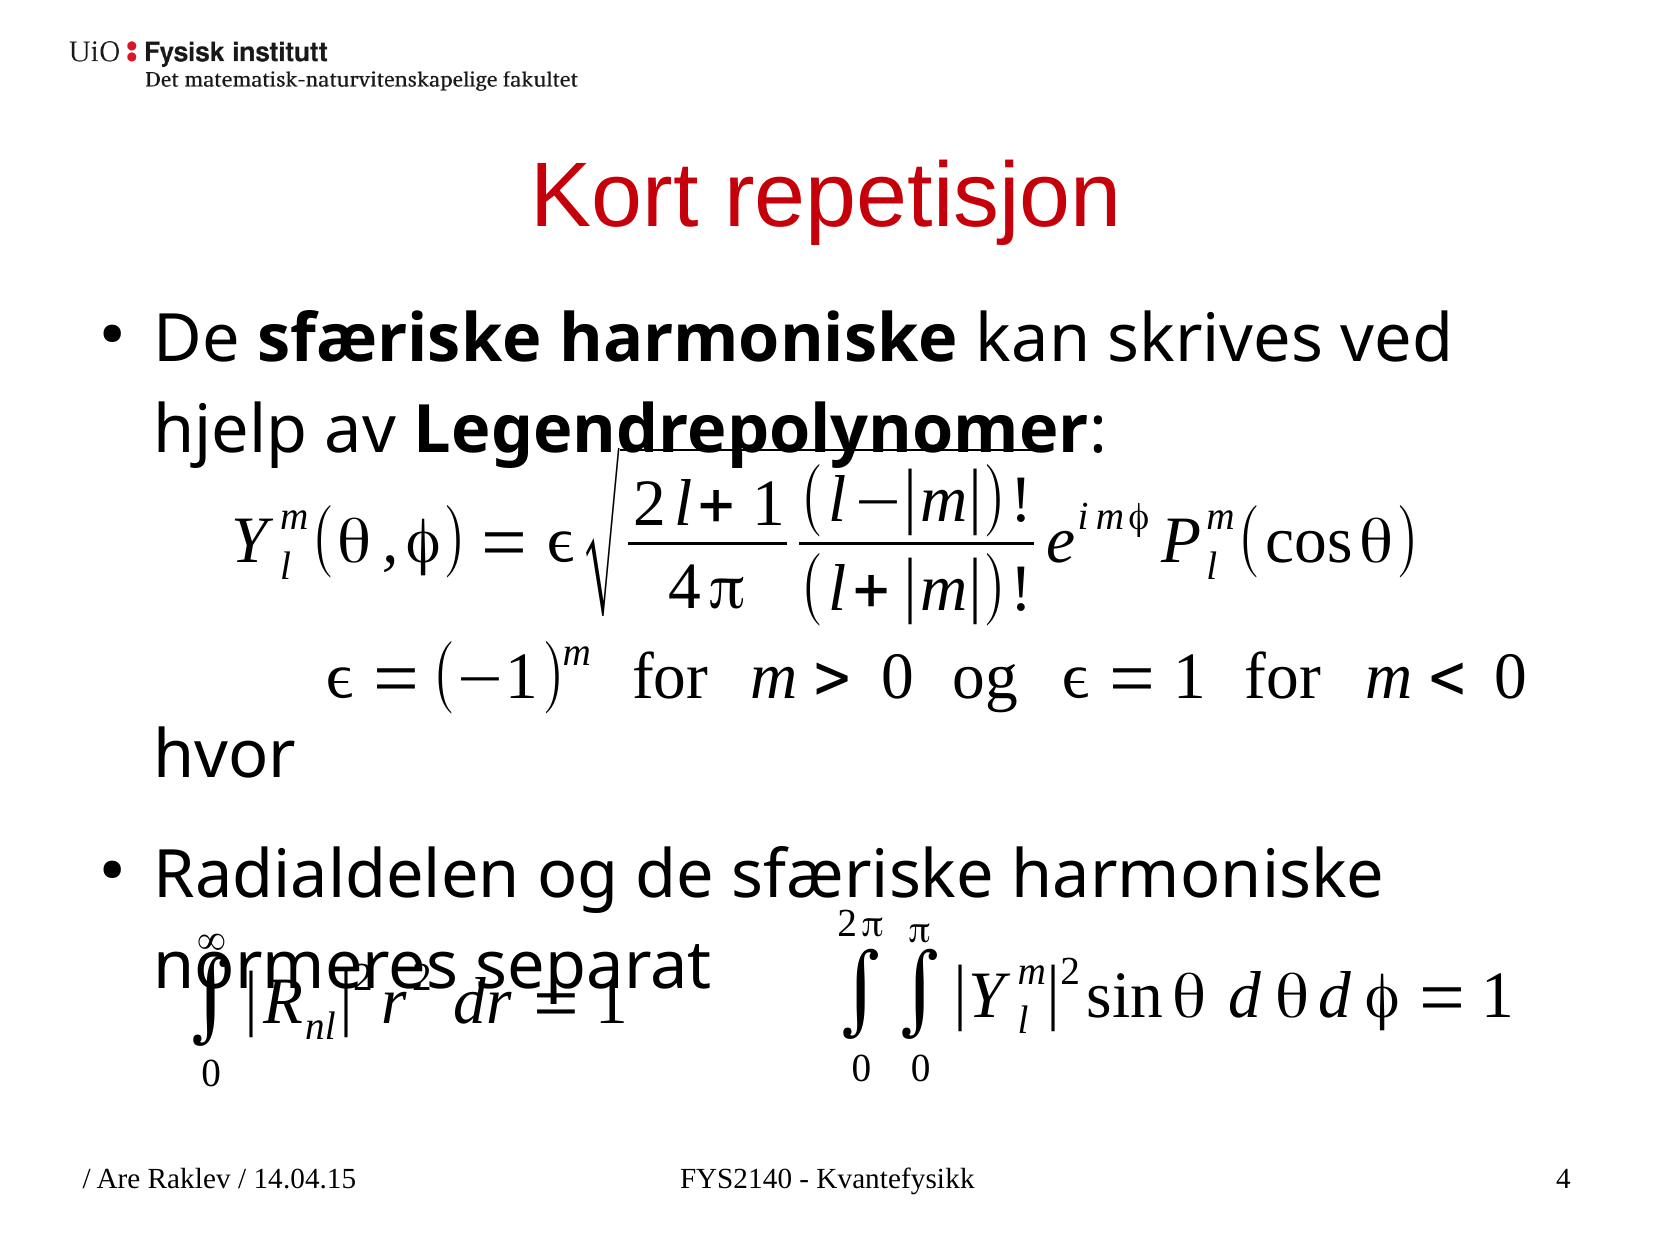

# Kort repetisjon
De sfæriske harmoniske kan skrives ved hjelp av Legendrepolynomer:
hvor
Radialdelen og de sfæriske harmoniske normeres separat
/ Are Raklev / 14.04.15
FYS2140 - Kvantefysikk
4